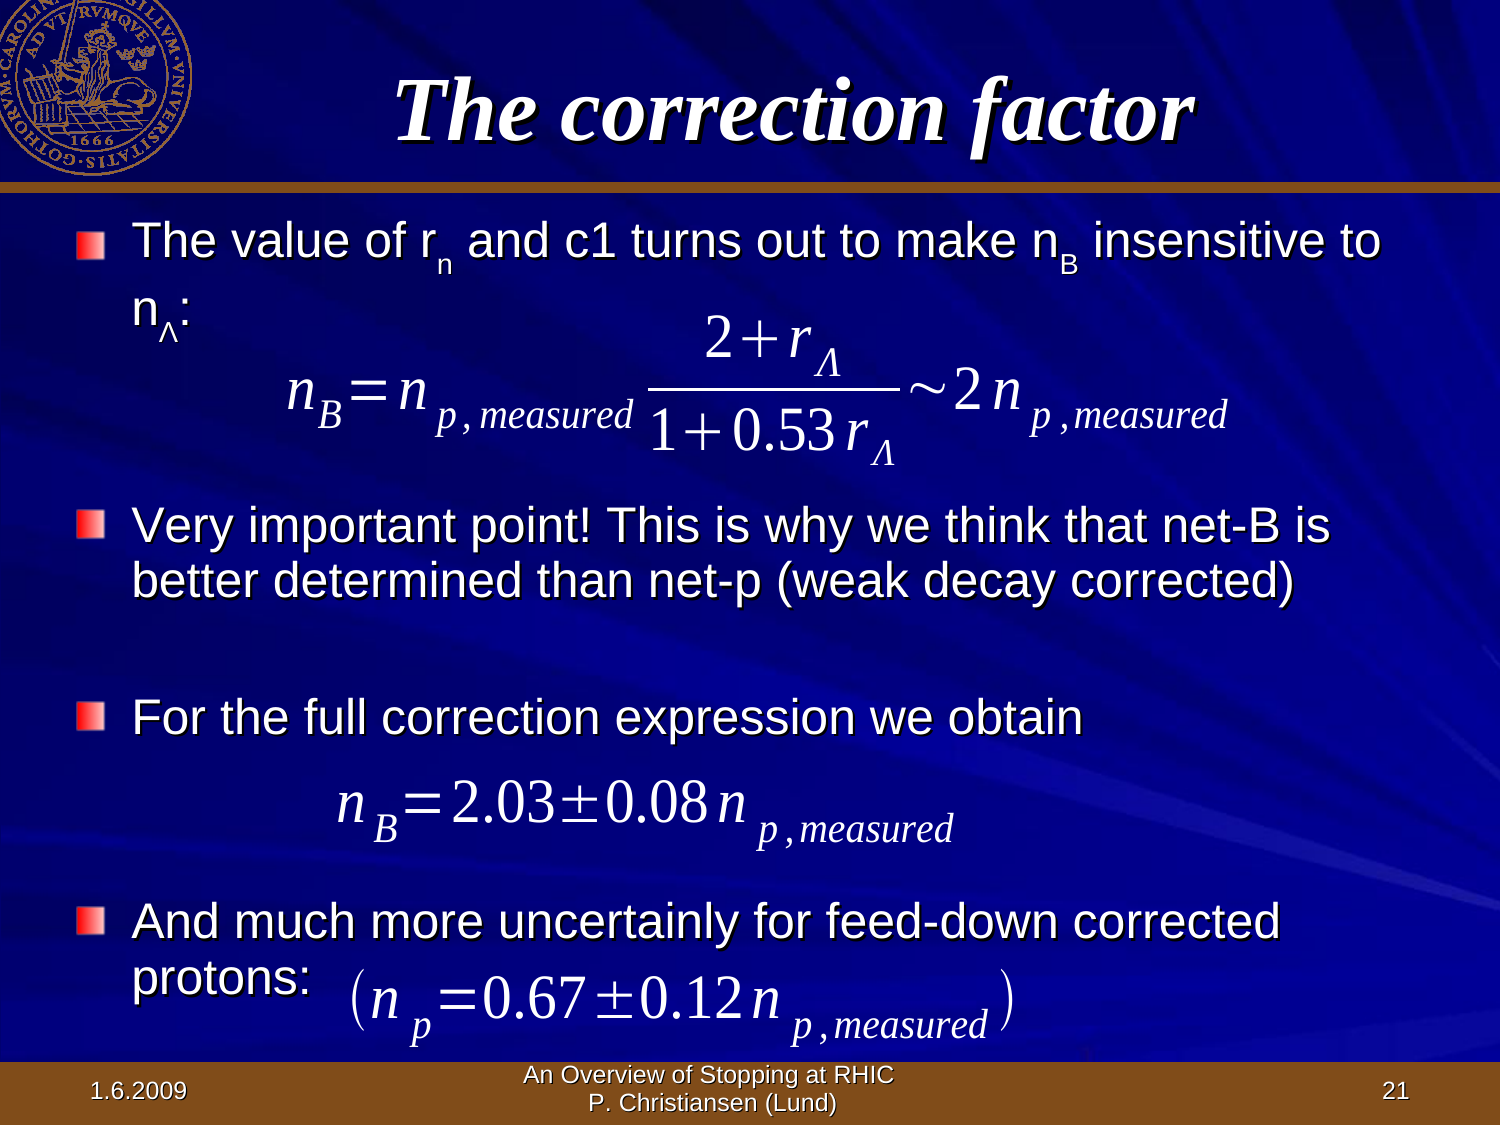

The correction factor
# The value of rn and c1 turns out to make nB insensitive to nΛ:
Very important point! This is why we think that net-B is better determined than net-p (weak decay corrected)
For the full correction expression we obtain
And much more uncertainly for feed-down corrected protons:
21